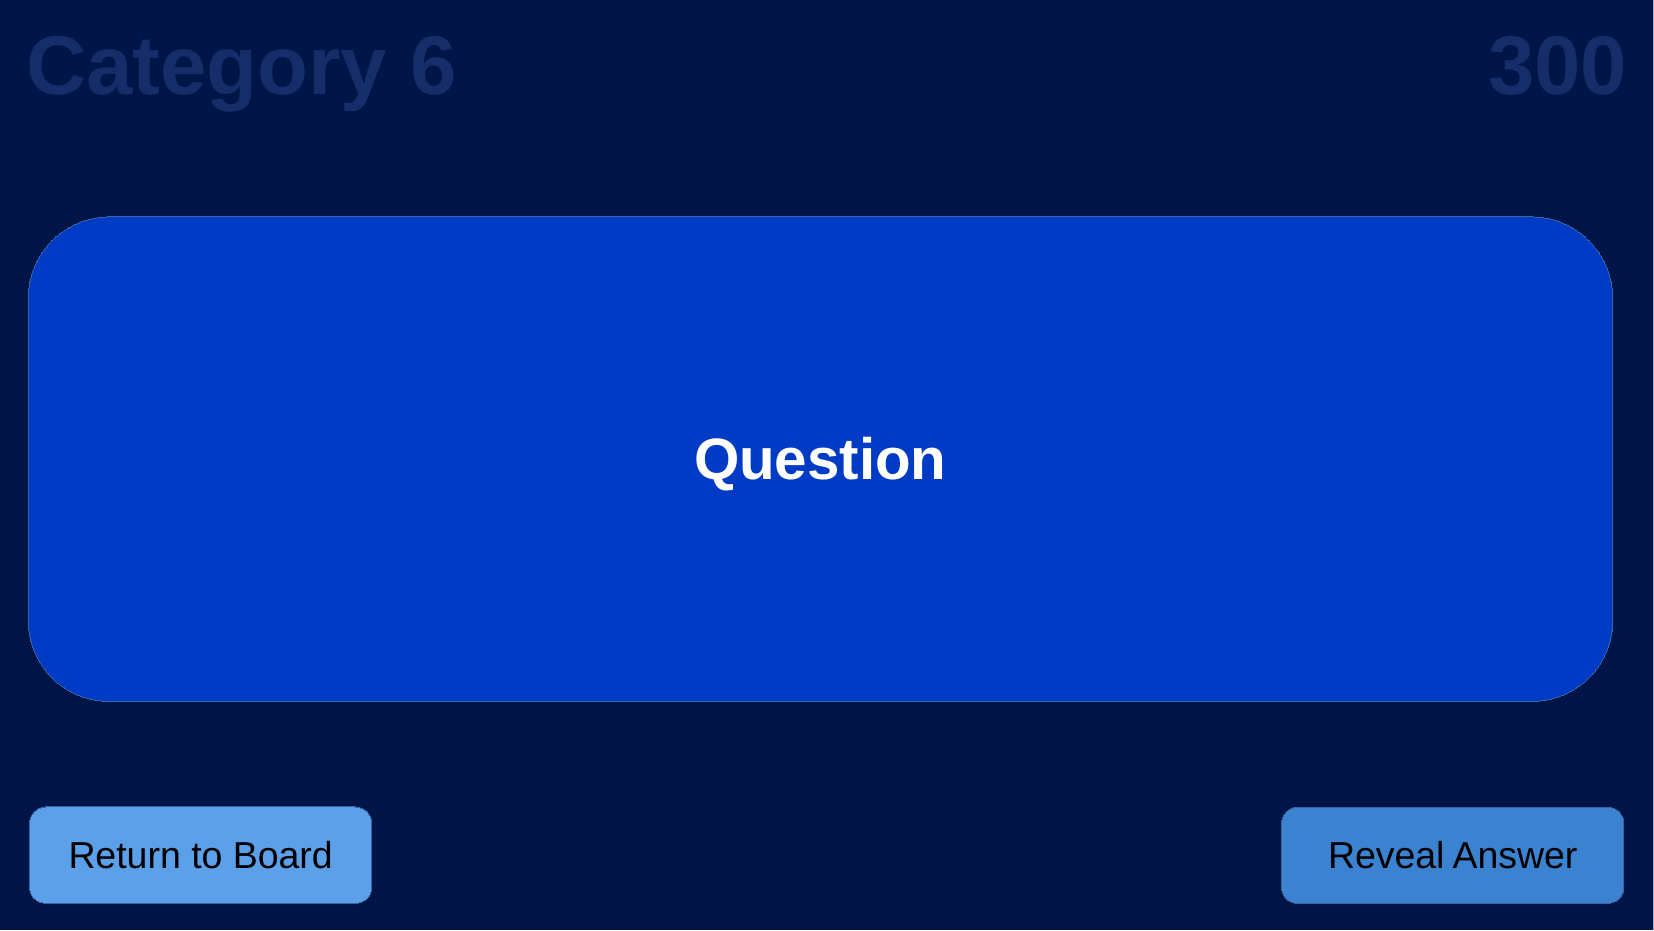

Category 6
300
Question
Return to Board
Reveal Answer